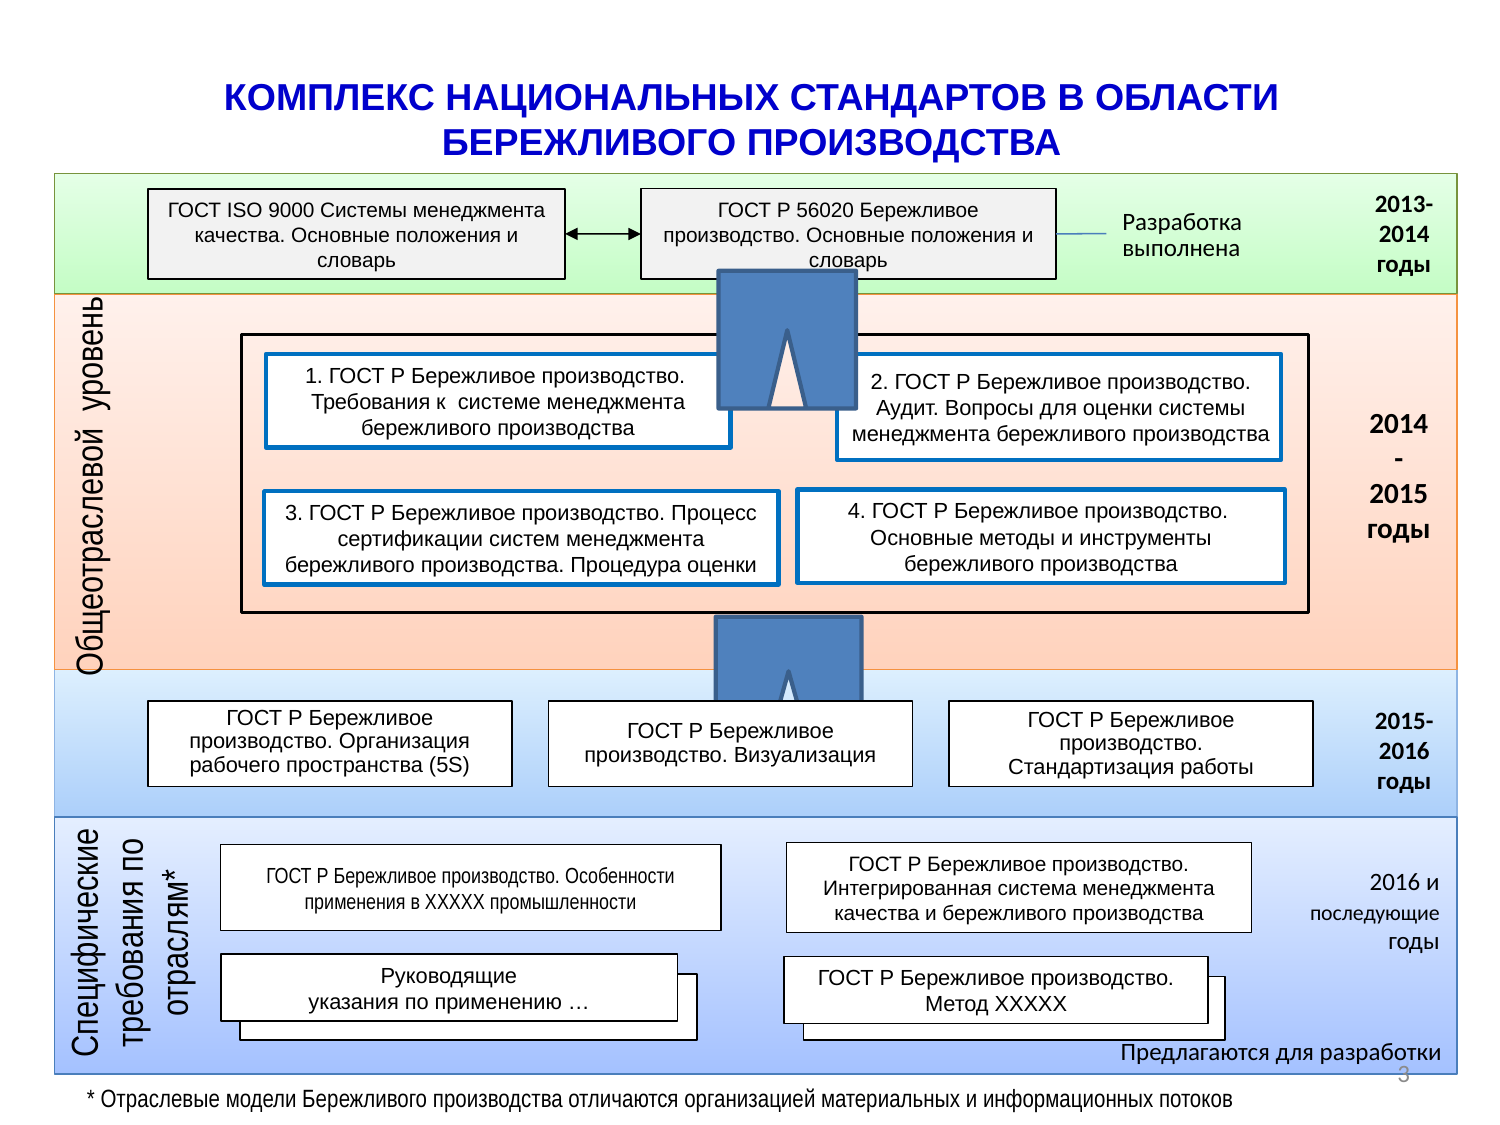

КОМПЛЕКС НАЦИОНАЛЬНЫХ СТАНДАРТОВ В ОБЛАСТИ
БЕРЕЖЛИВОГО ПРОИЗВОДСТВА
2013-2014
годы
ГОСТ Р 56020 Бережливое производство. Основные положения и словарь
ГОСТ ISO 9000 Системы менеджмента качества. Основные положения и словарь
Разработка выполнена
1. ГОСТ Р Бережливое производство.
Требования к системе менеджмента бережливого производства
2. ГОСТ Р Бережливое производство.
Аудит. Вопросы для оценки системы
менеджмента бережливого производства
2014
-
2015
годы
Общеотраслевой уровень
4. ГОСТ Р Бережливое производство.
Основные методы и инструменты
бережливого производства
3. ГОСТ Р Бережливое производство. Процесс сертификации систем менеджмента бережливого производства. Процедура оценки
2015-
2016
годы
ГОСТ Р Бережливое производство. Организация рабочего пространства (5S)
ГОСТ Р Бережливое производство. Визуализация
ГОСТ Р Бережливое производство.
Стандартизация работы
ГОСТ Р Бережливое производство.
Интегрированная система менеджмента качества и бережливого производства
ГОСТ Р Бережливое производство. Особенности применения в ХХХХХ промышленности
2016 и последующие годы
Специфические требования по отраслям*
Руководящие
указания по применению …
ГОСТ Р Бережливое производство.
Метод ХХХХХ
Предлагаются для разработки
* Отраслевые модели Бережливого производства отличаются организацией материальных и информационных потоков